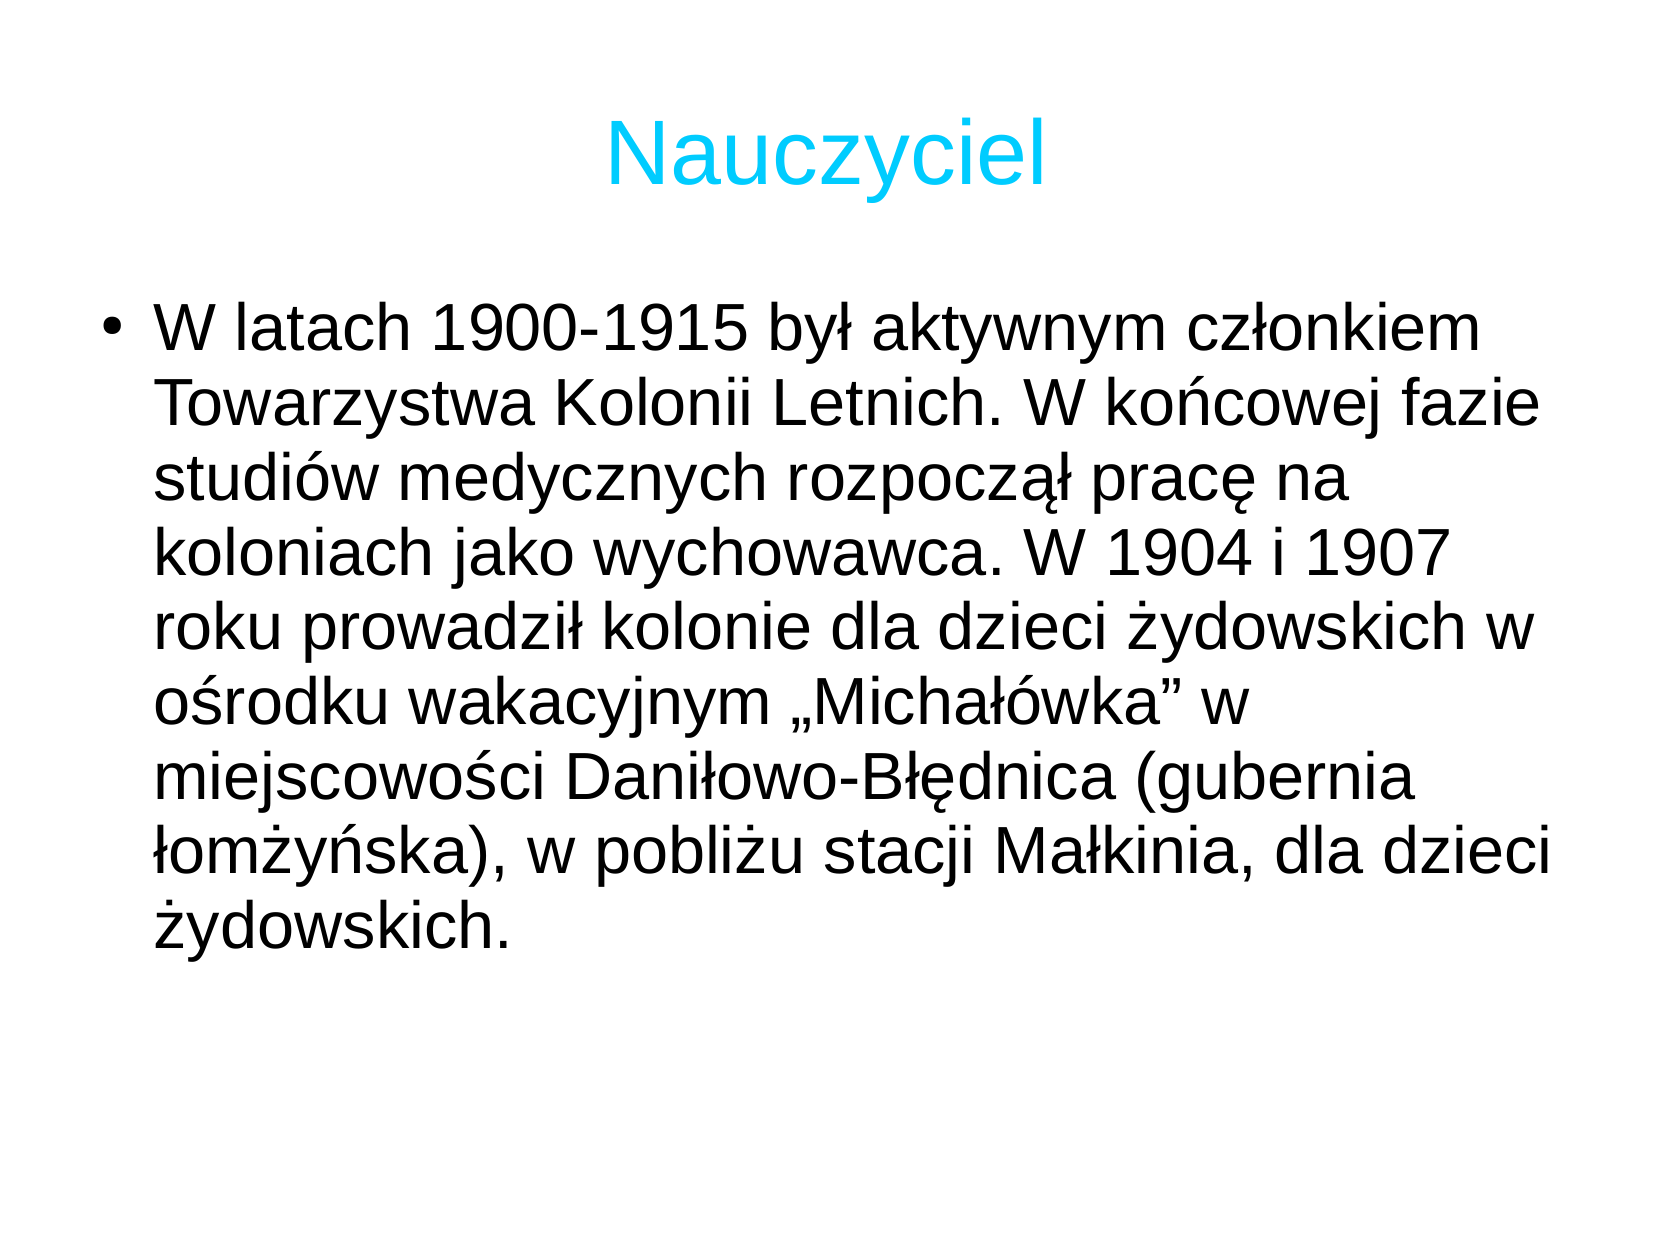

# Nauczyciel
W latach 1900-1915 był aktywnym członkiem Towarzystwa Kolonii Letnich. W końcowej fazie studiów medycznych rozpoczął pracę na koloniach jako wychowawca. W 1904 i 1907 roku prowadził kolonie dla dzieci żydowskich w ośrodku wakacyjnym „Michałówka” w miejscowości Daniłowo-Błędnica (gubernia łomżyńska), w pobliżu stacji Małkinia, dla dzieci żydowskich.